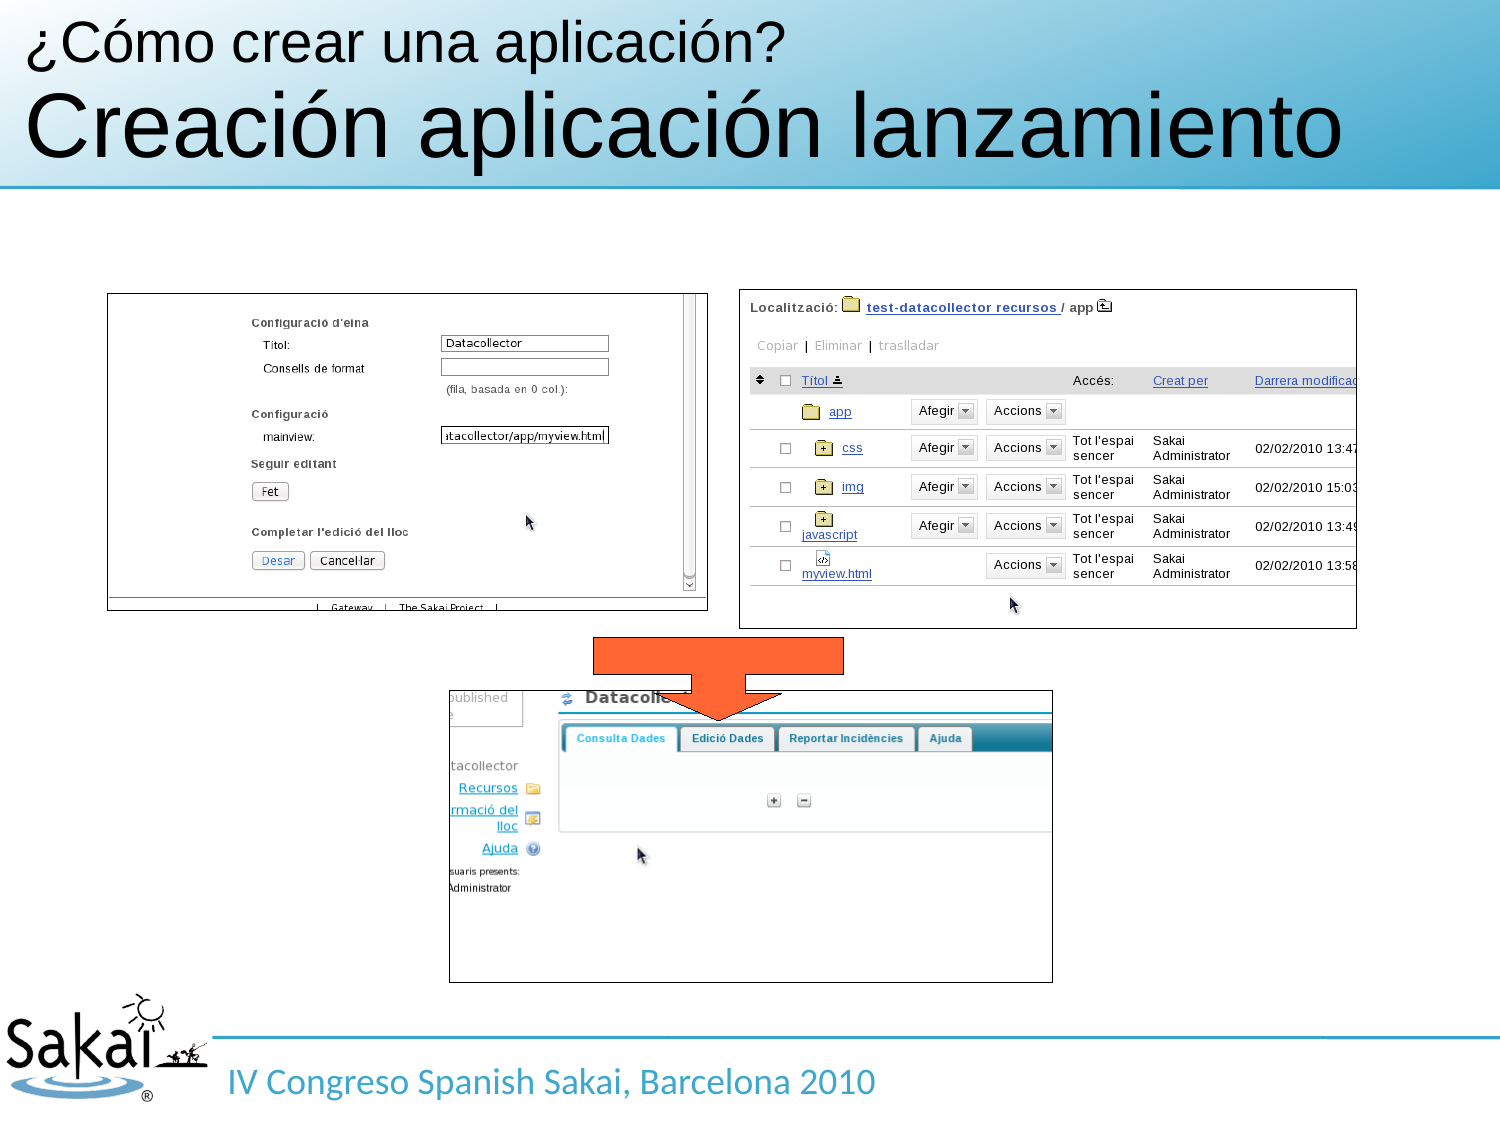

# ¿Cómo crear una aplicación? Creación aplicación lanzamiento